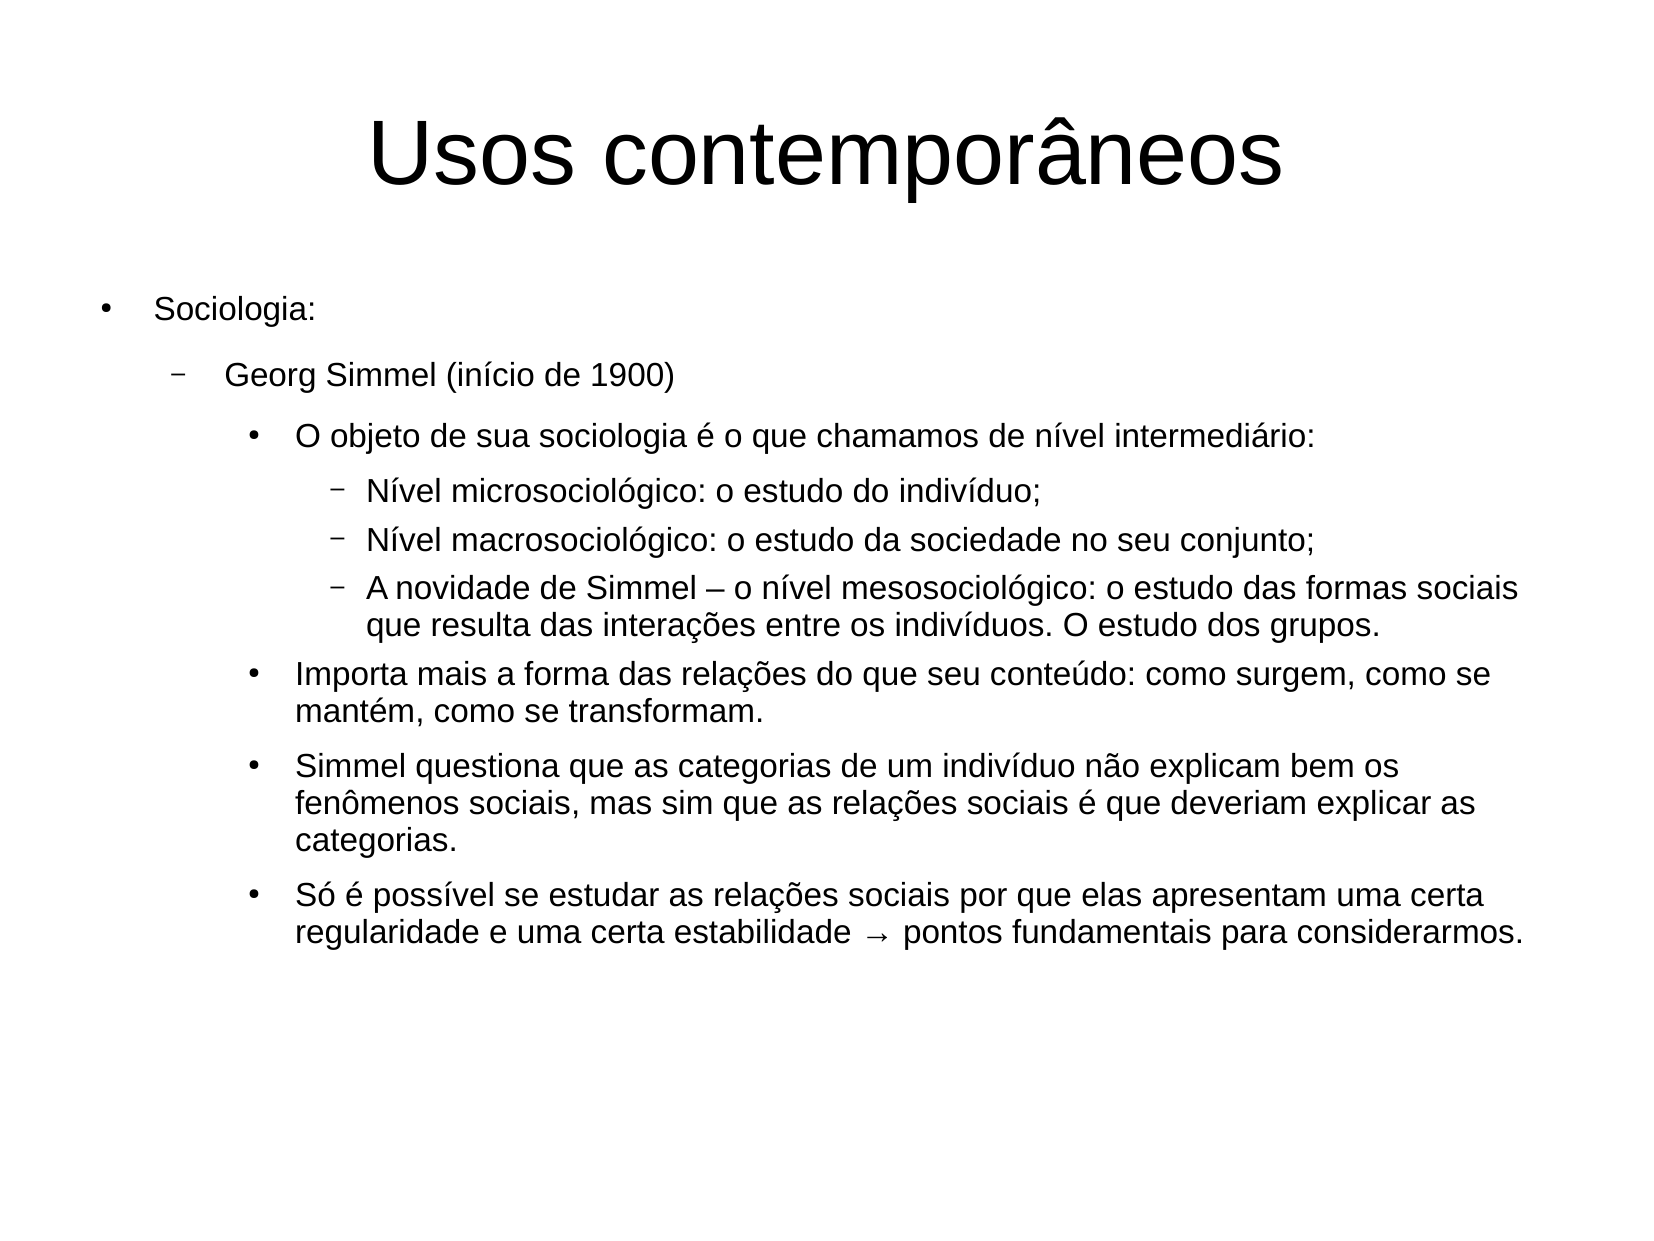

# Usos contemporâneos
Sociologia:
Georg Simmel (início de 1900)
O objeto de sua sociologia é o que chamamos de nível intermediário:
Nível microsociológico: o estudo do indivíduo;
Nível macrosociológico: o estudo da sociedade no seu conjunto;
A novidade de Simmel – o nível mesosociológico: o estudo das formas sociais que resulta das interações entre os indivíduos. O estudo dos grupos.
Importa mais a forma das relações do que seu conteúdo: como surgem, como se mantém, como se transformam.
Simmel questiona que as categorias de um indivíduo não explicam bem os fenômenos sociais, mas sim que as relações sociais é que deveriam explicar as categorias.
Só é possível se estudar as relações sociais por que elas apresentam uma certa regularidade e uma certa estabilidade → pontos fundamentais para considerarmos.